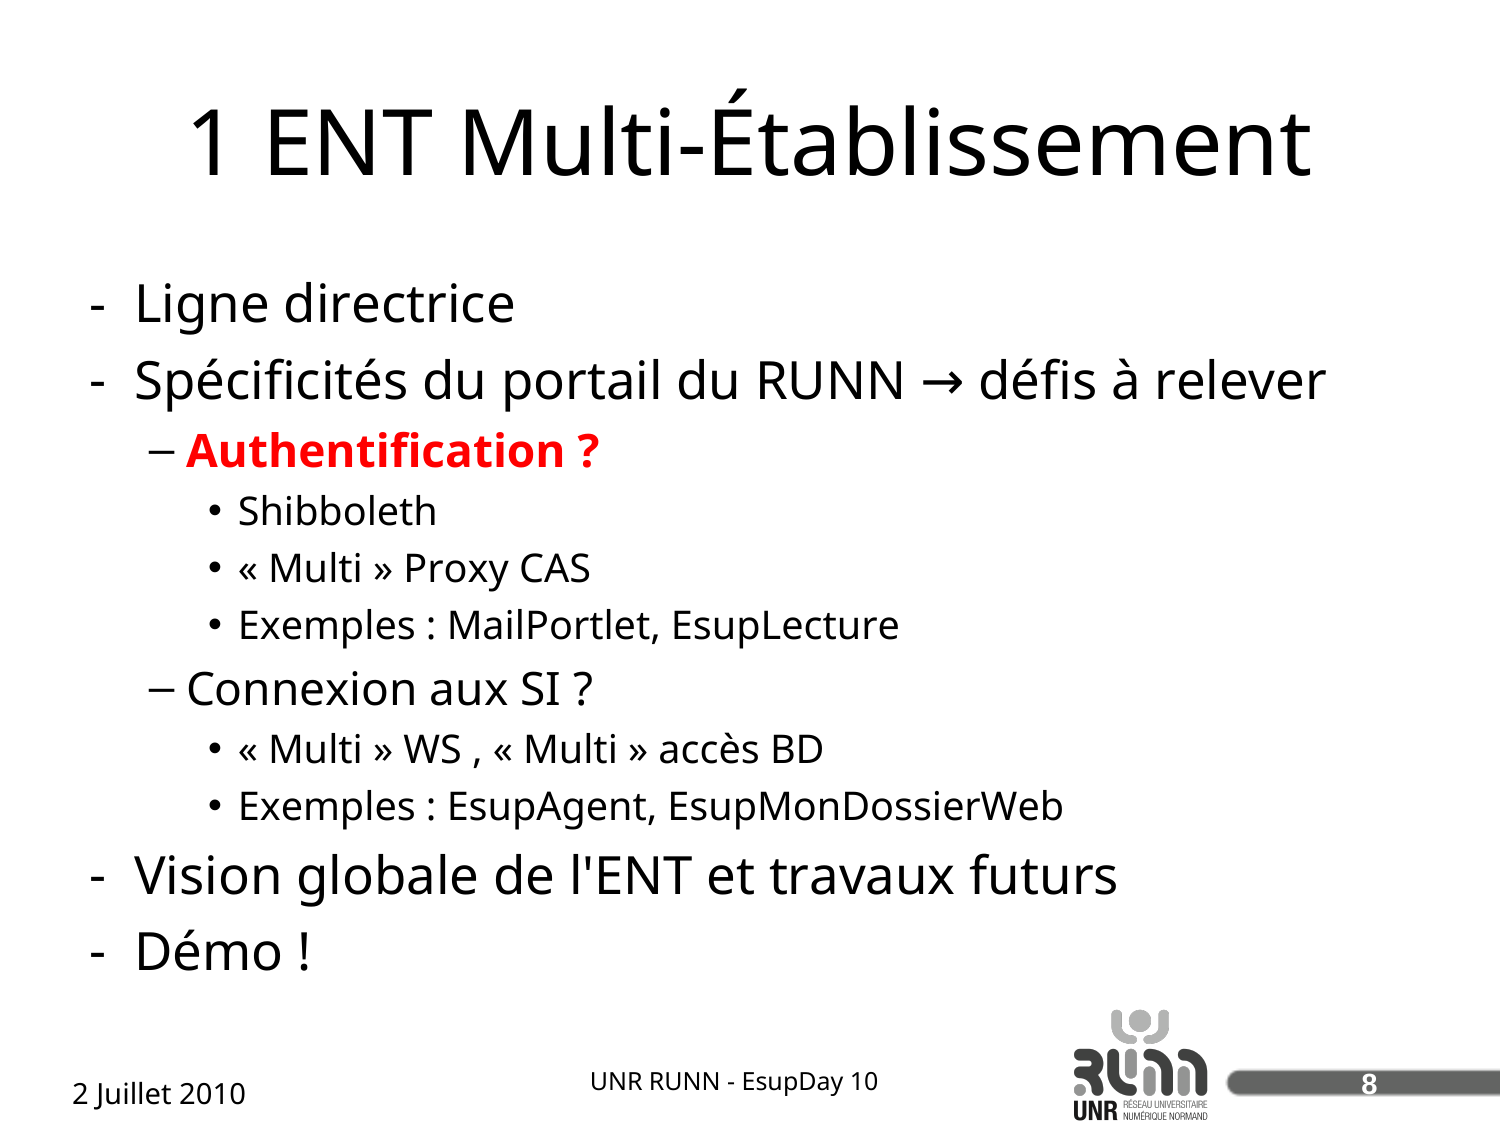

# 1 ENT Multi-Établissement
Ligne directrice
Spécificités du portail du RUNN → défis à relever
Authentification ?
Shibboleth
« Multi » Proxy CAS
Exemples : MailPortlet, EsupLecture
Connexion aux SI ?
« Multi » WS , « Multi » accès BD
Exemples : EsupAgent, EsupMonDossierWeb
Vision globale de l'ENT et travaux futurs
Démo !
UNR RUNN - EsupDay 10
2 Juillet 2010